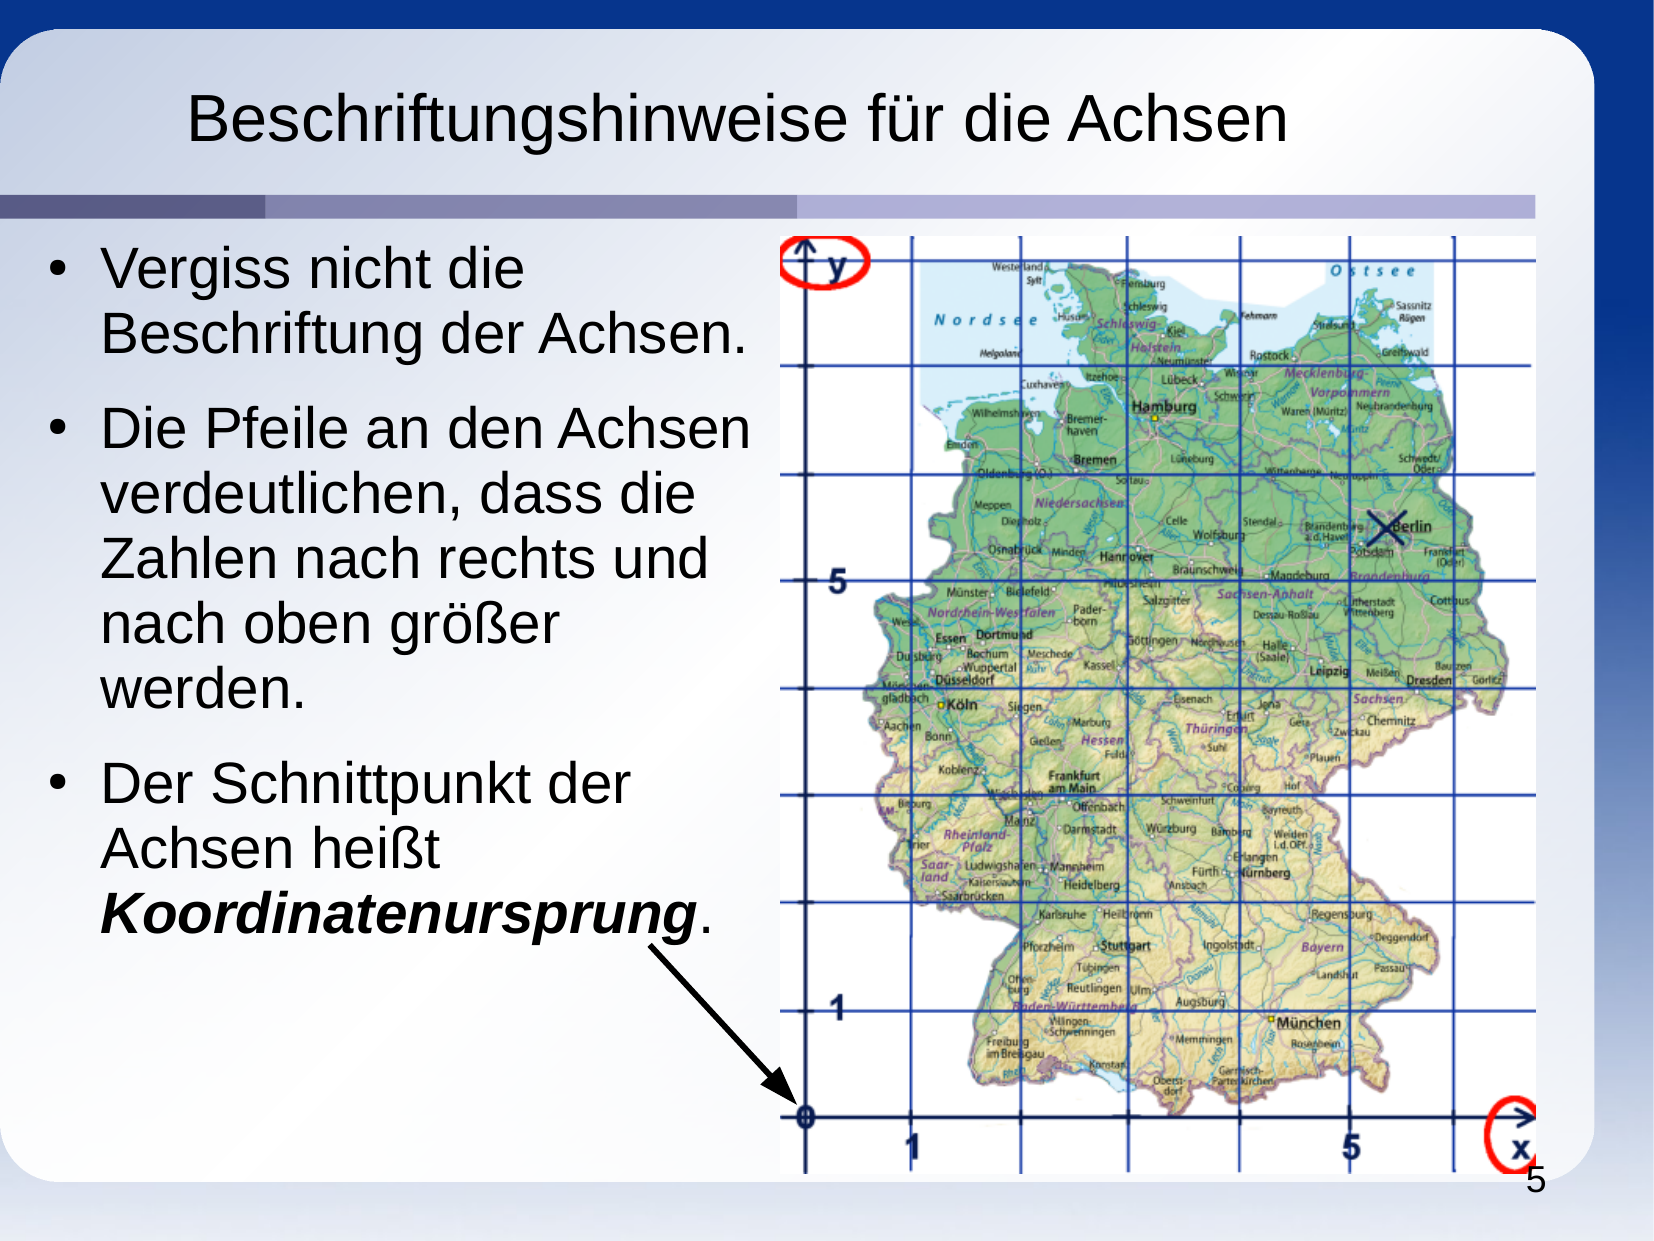

# Beschriftungshinweise für die Achsen
Vergiss nicht die Beschriftung der Achsen.
Die Pfeile an den Achsen verdeutlichen, dass die Zahlen nach rechts und nach oben größer werden.
Der Schnittpunkt der Achsen heißt Koordinatenursprung.